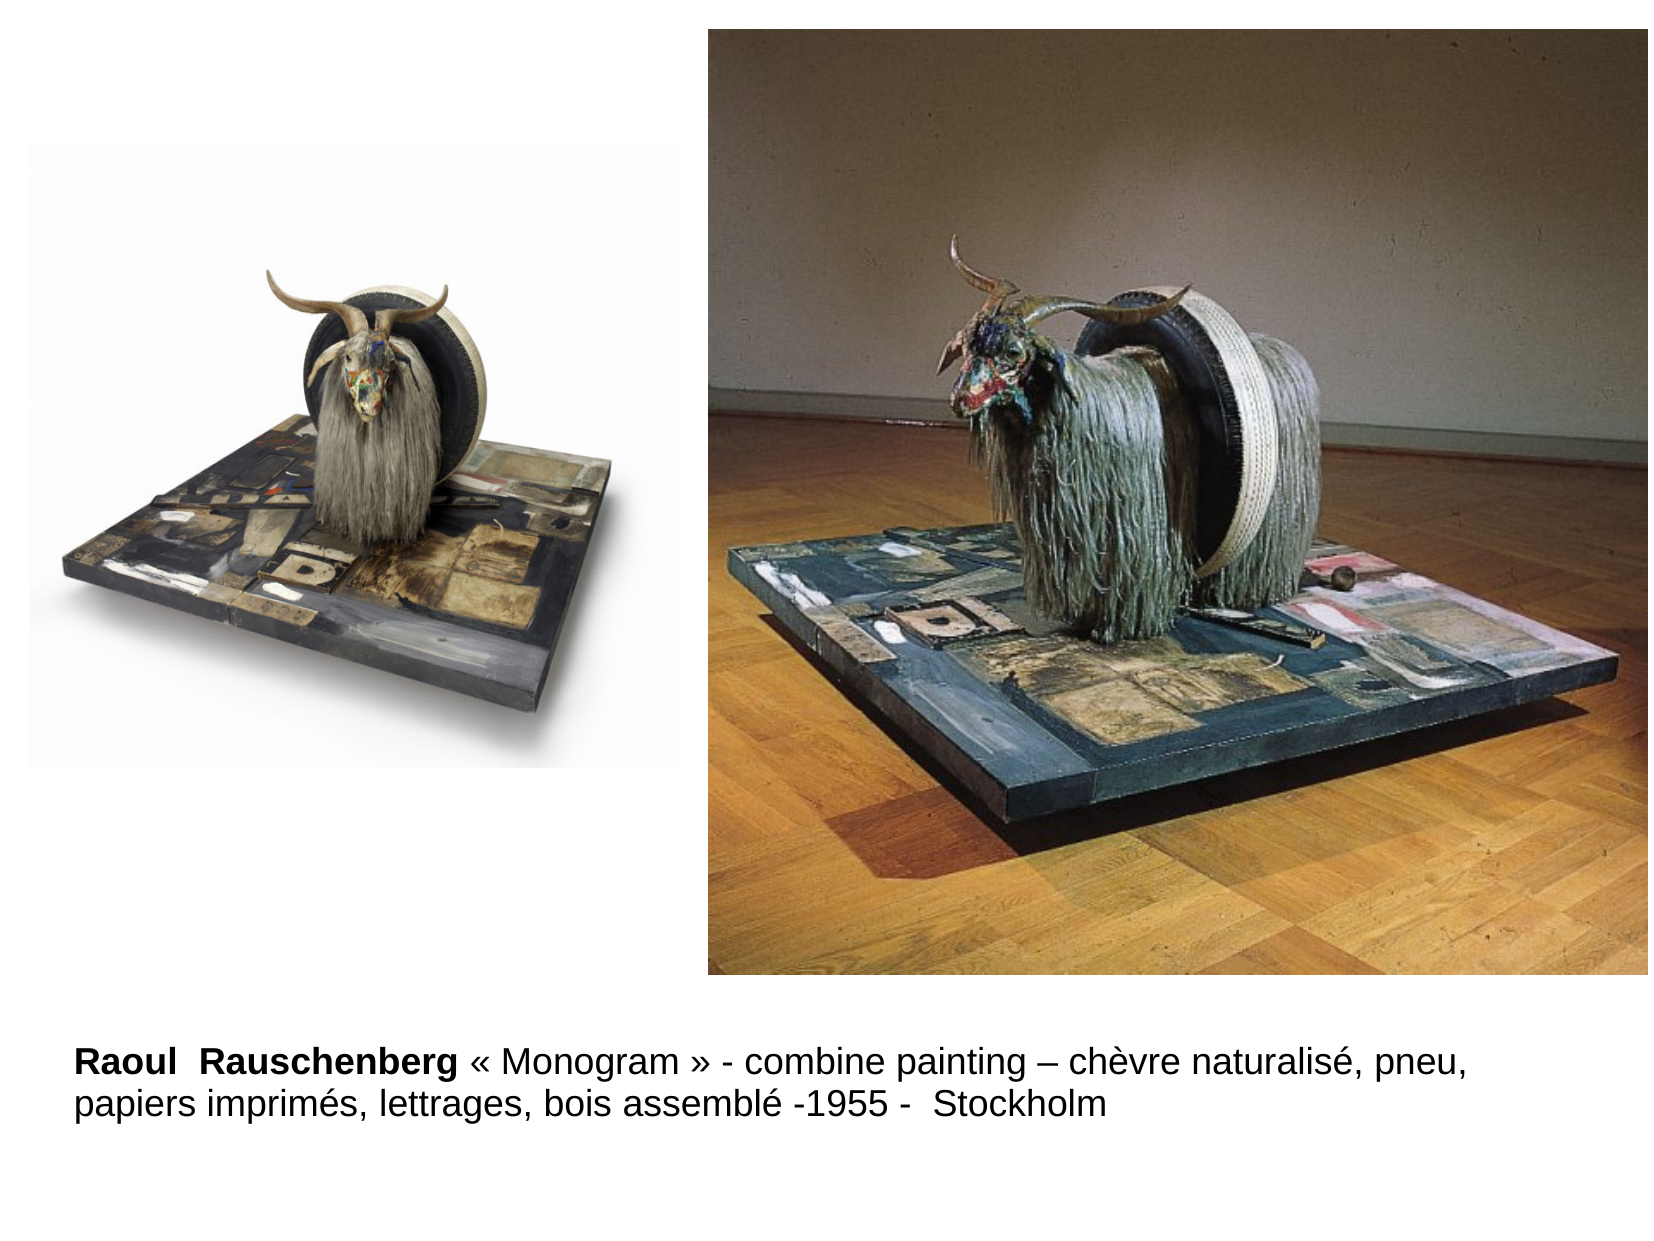

Raoul Rauschenberg « Monogram » - combine painting – chèvre naturalisé, pneu, papiers imprimés, lettrages, bois assemblé -1955 - Stockholm